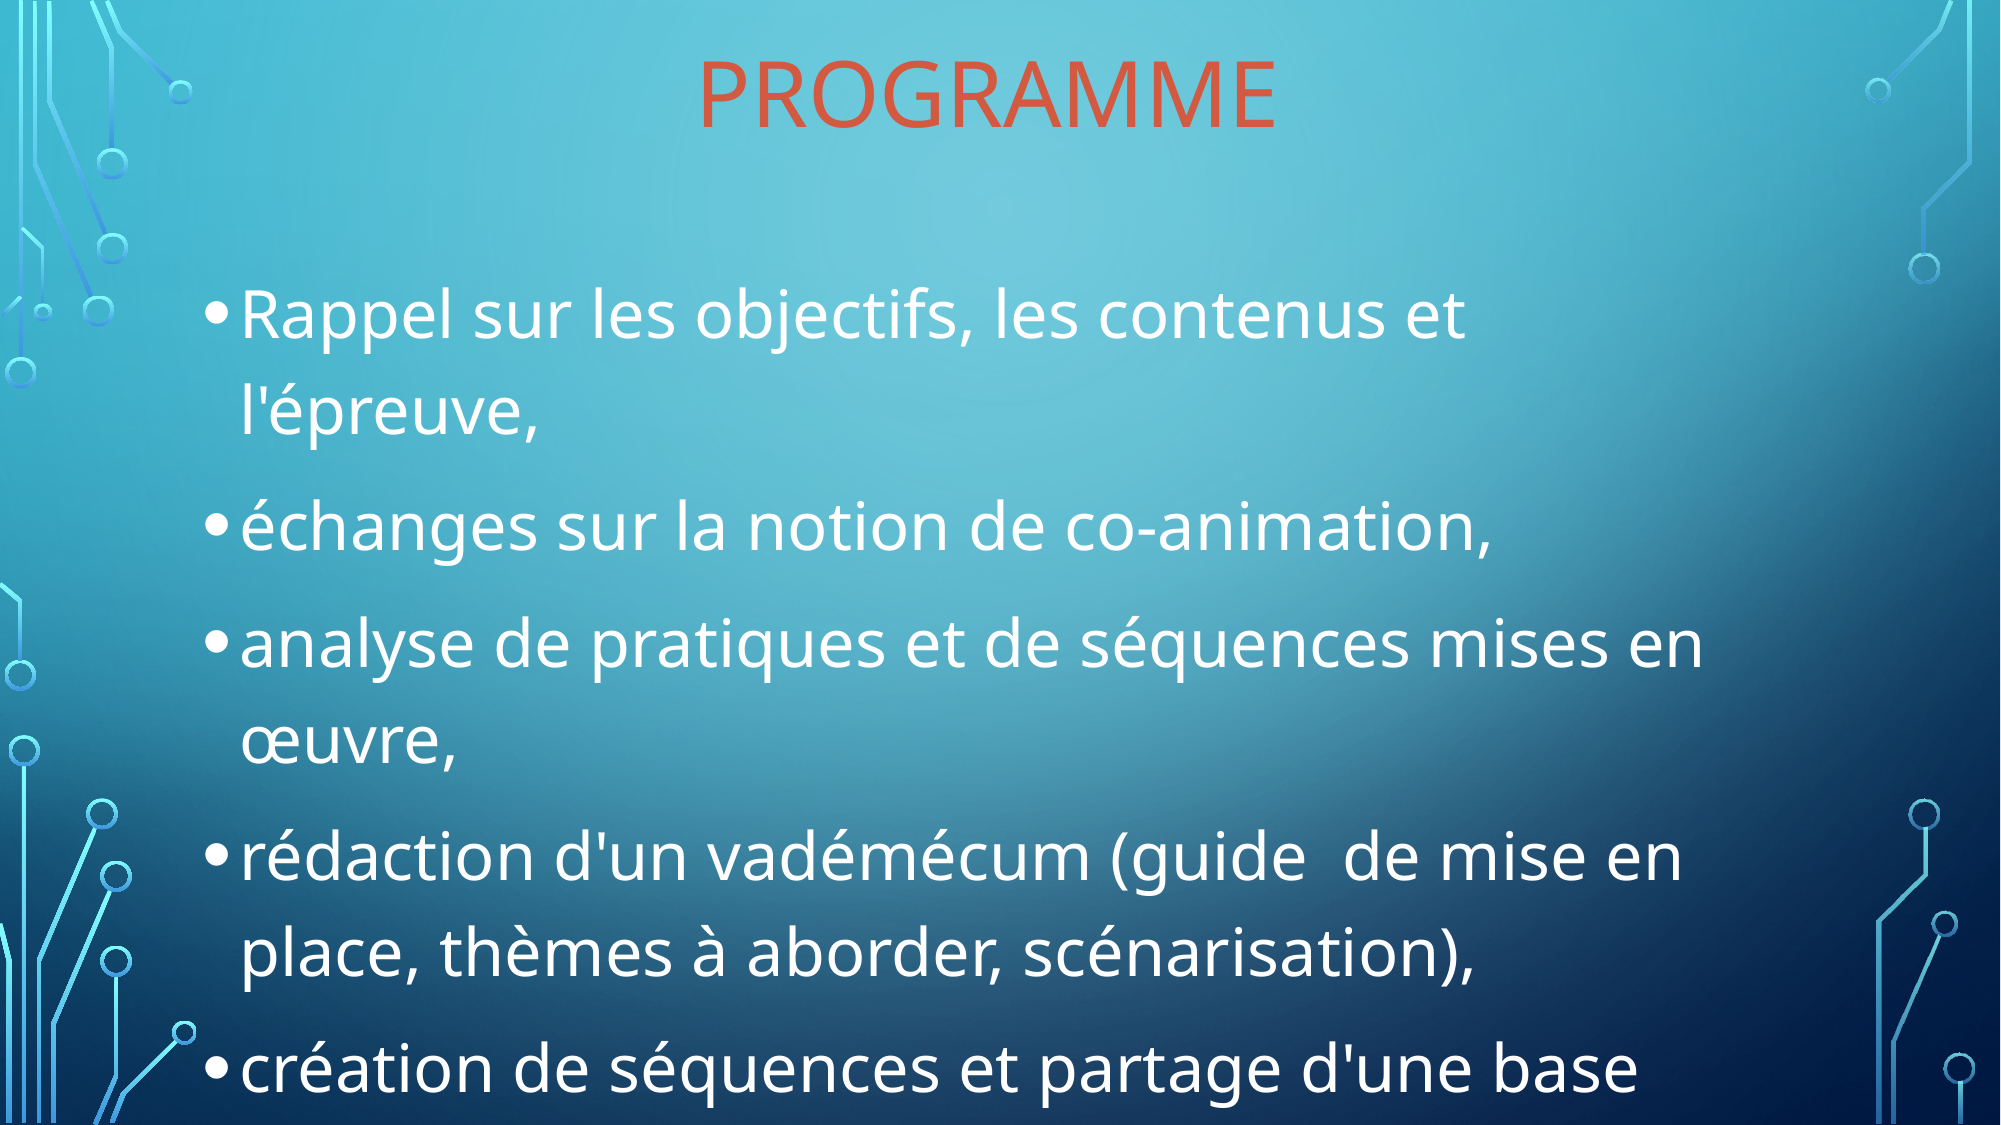

PROGRAMME
Rappel sur les objectifs, les contenus et l'épreuve,
échanges sur la notion de co-animation,
analyse de pratiques et de séquences mises en œuvre,
rédaction d'un vadémécum (guide  de mise en place, thèmes à aborder, scénarisation),
création de séquences et partage d'une base commune